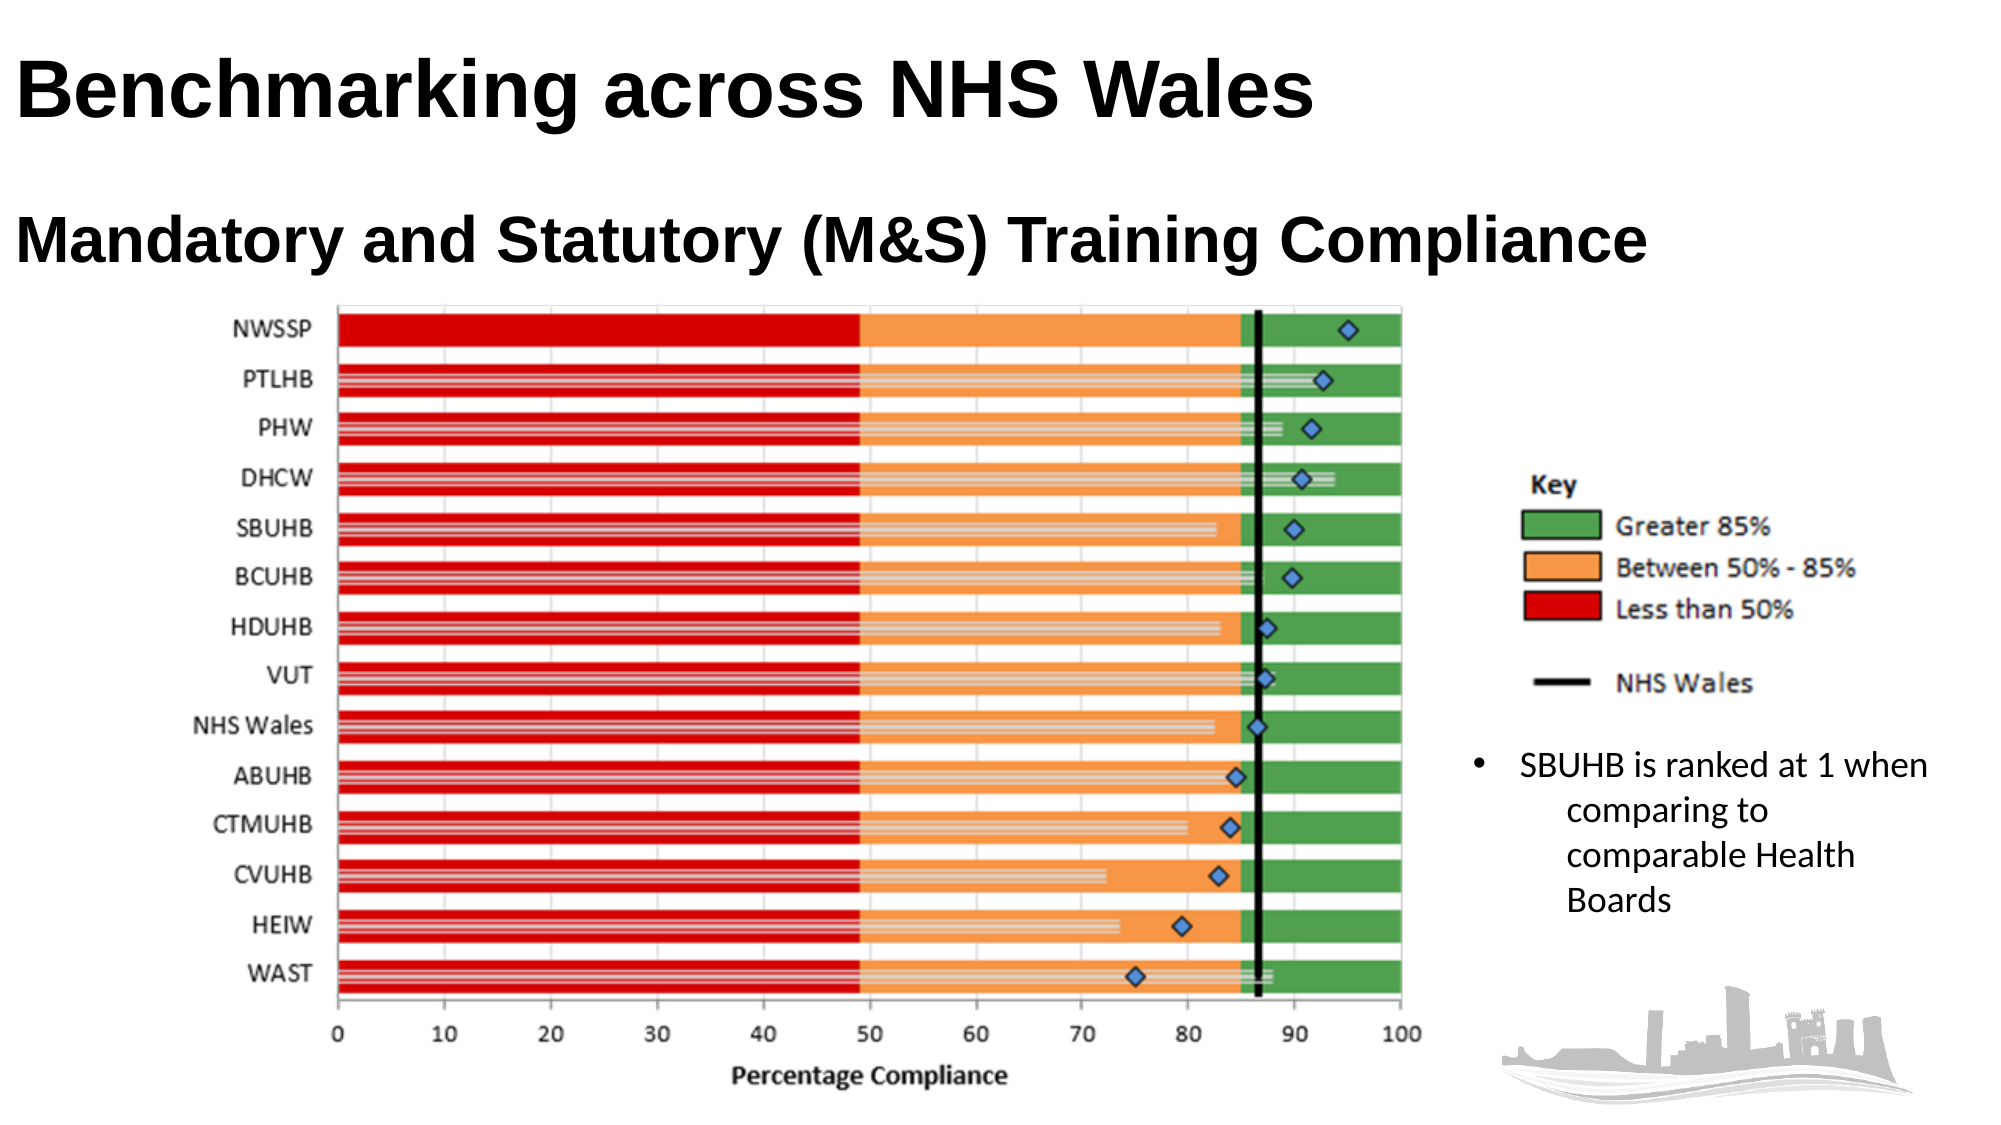

# Benchmarking across NHS Wales Mandatory and Statutory (M&S) Training Compliance
SBUHB is ranked at 1 when comparing to comparable Health Boards